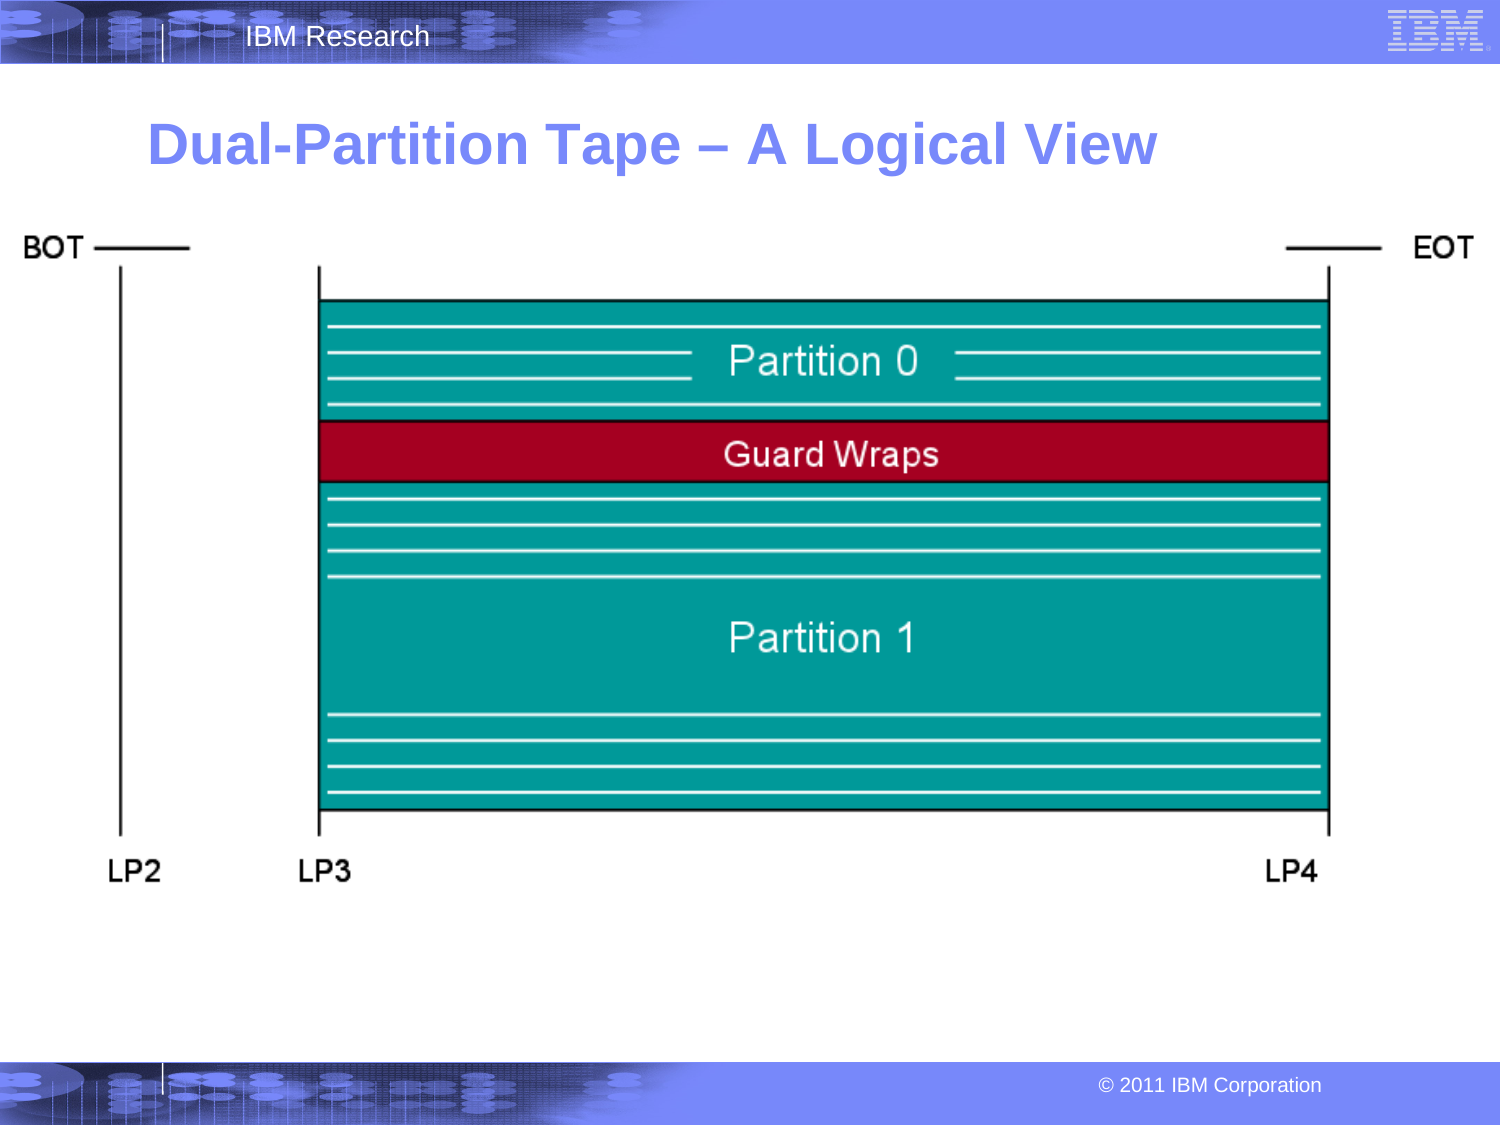

# Dual-Partition Tape – A Logical View